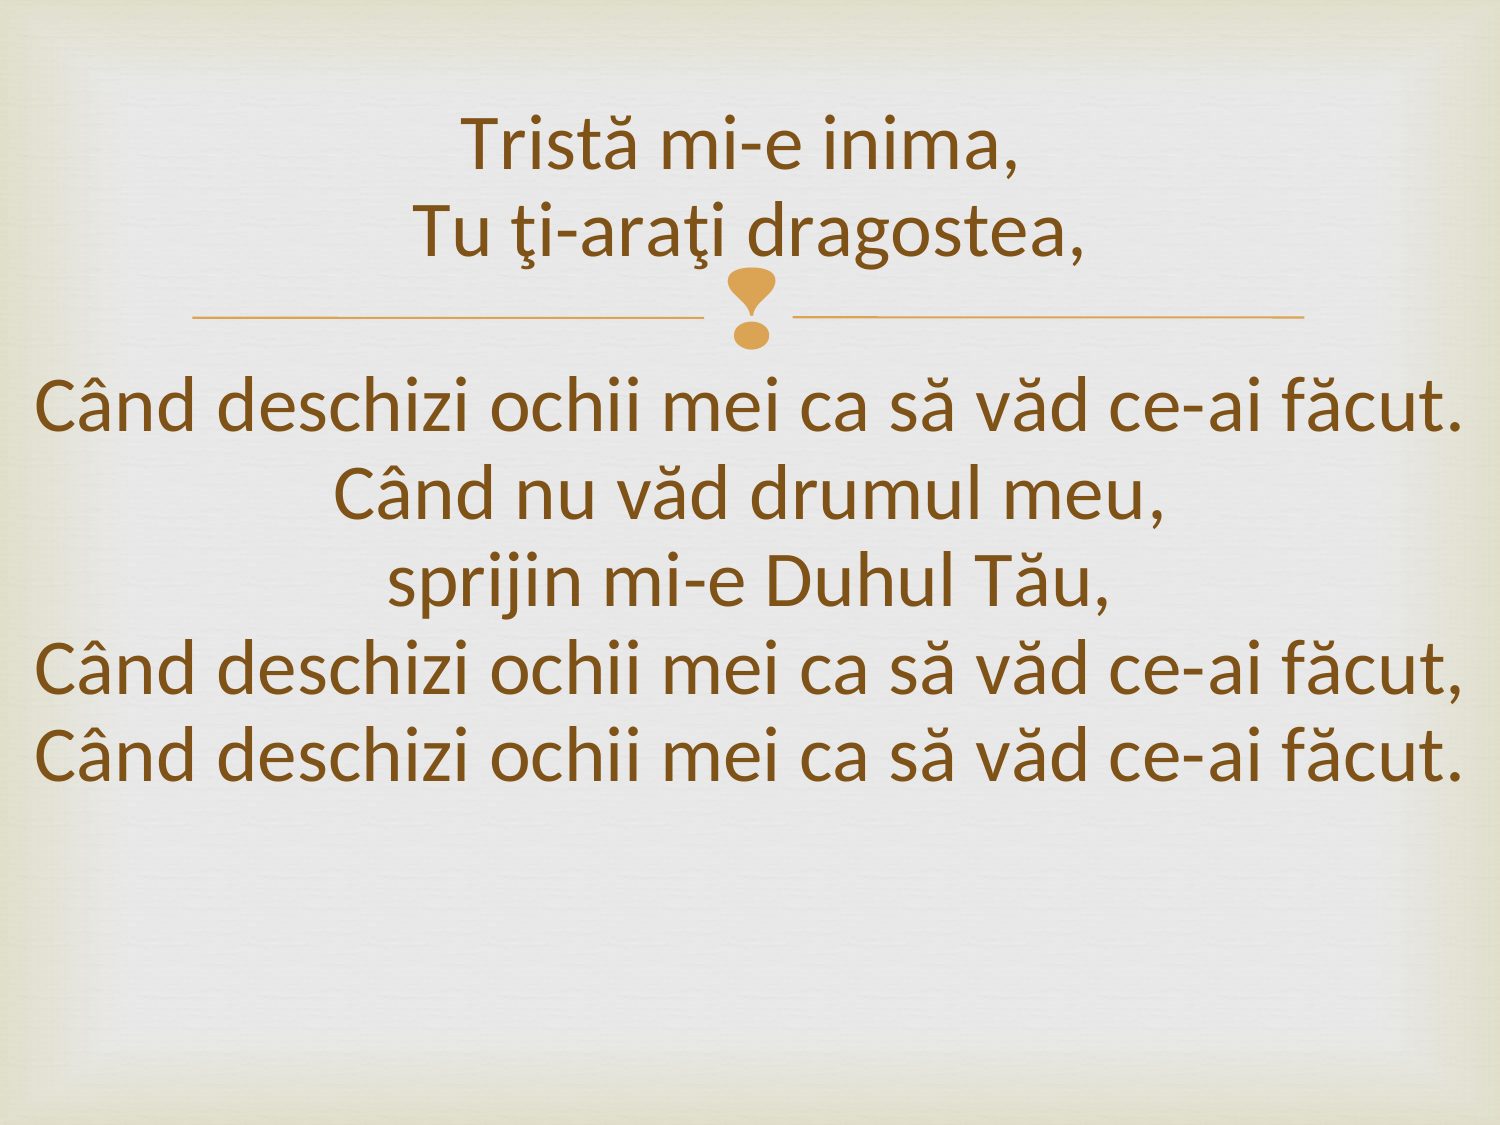

Tristă mi-e inima,
Tu ţi-araţi dragostea,
Când deschizi ochii mei ca să văd ce-ai făcut.
Când nu văd drumul meu,
sprijin mi-e Duhul Tău,
Când deschizi ochii mei ca să văd ce-ai făcut,
Când deschizi ochii mei ca să văd ce-ai făcut.